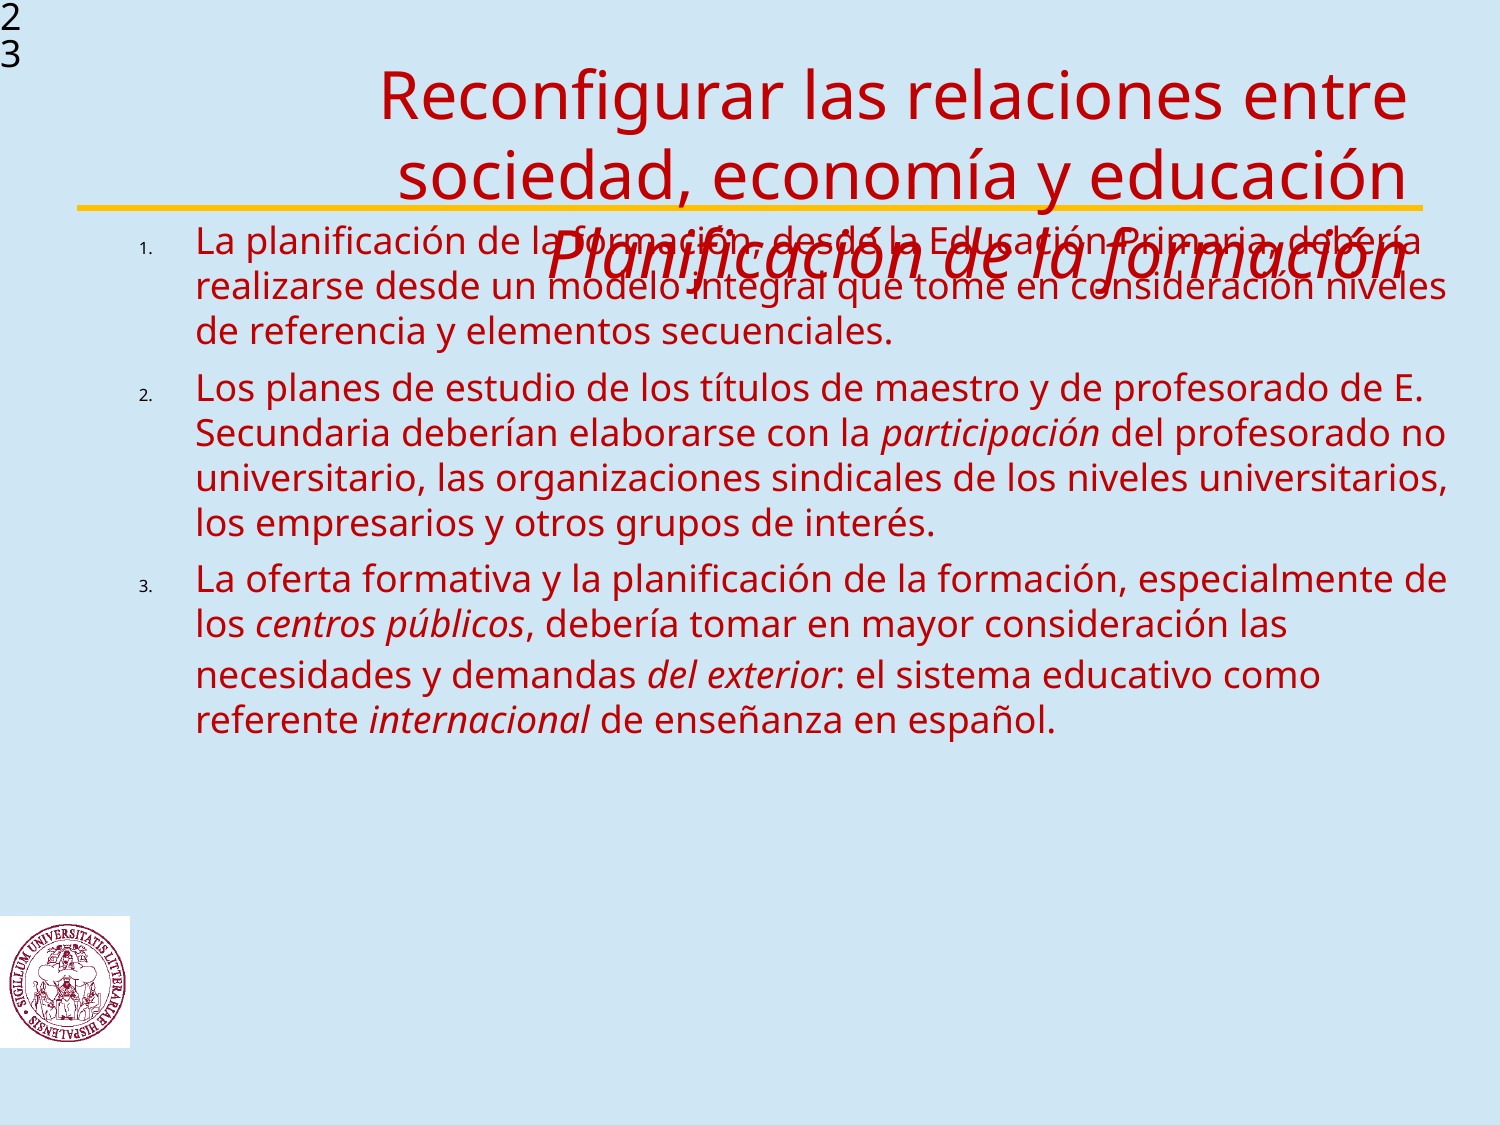

# Reconfigurar las relaciones entre sociedad, economía y educación Planificación de la formación
La planificación de la formación, desde la Educación Primaria, debería realizarse desde un modelo integral que tome en consideración niveles de referencia y elementos secuenciales.
Los planes de estudio de los títulos de maestro y de profesorado de E. Secundaria deberían elaborarse con la participación del profesorado no universitario, las organizaciones sindicales de los niveles universitarios, los empresarios y otros grupos de interés.
La oferta formativa y la planificación de la formación, especialmente de los centros públicos, debería tomar en mayor consideración las necesidades y demandas del exterior: el sistema educativo como referente internacional de enseñanza en español.